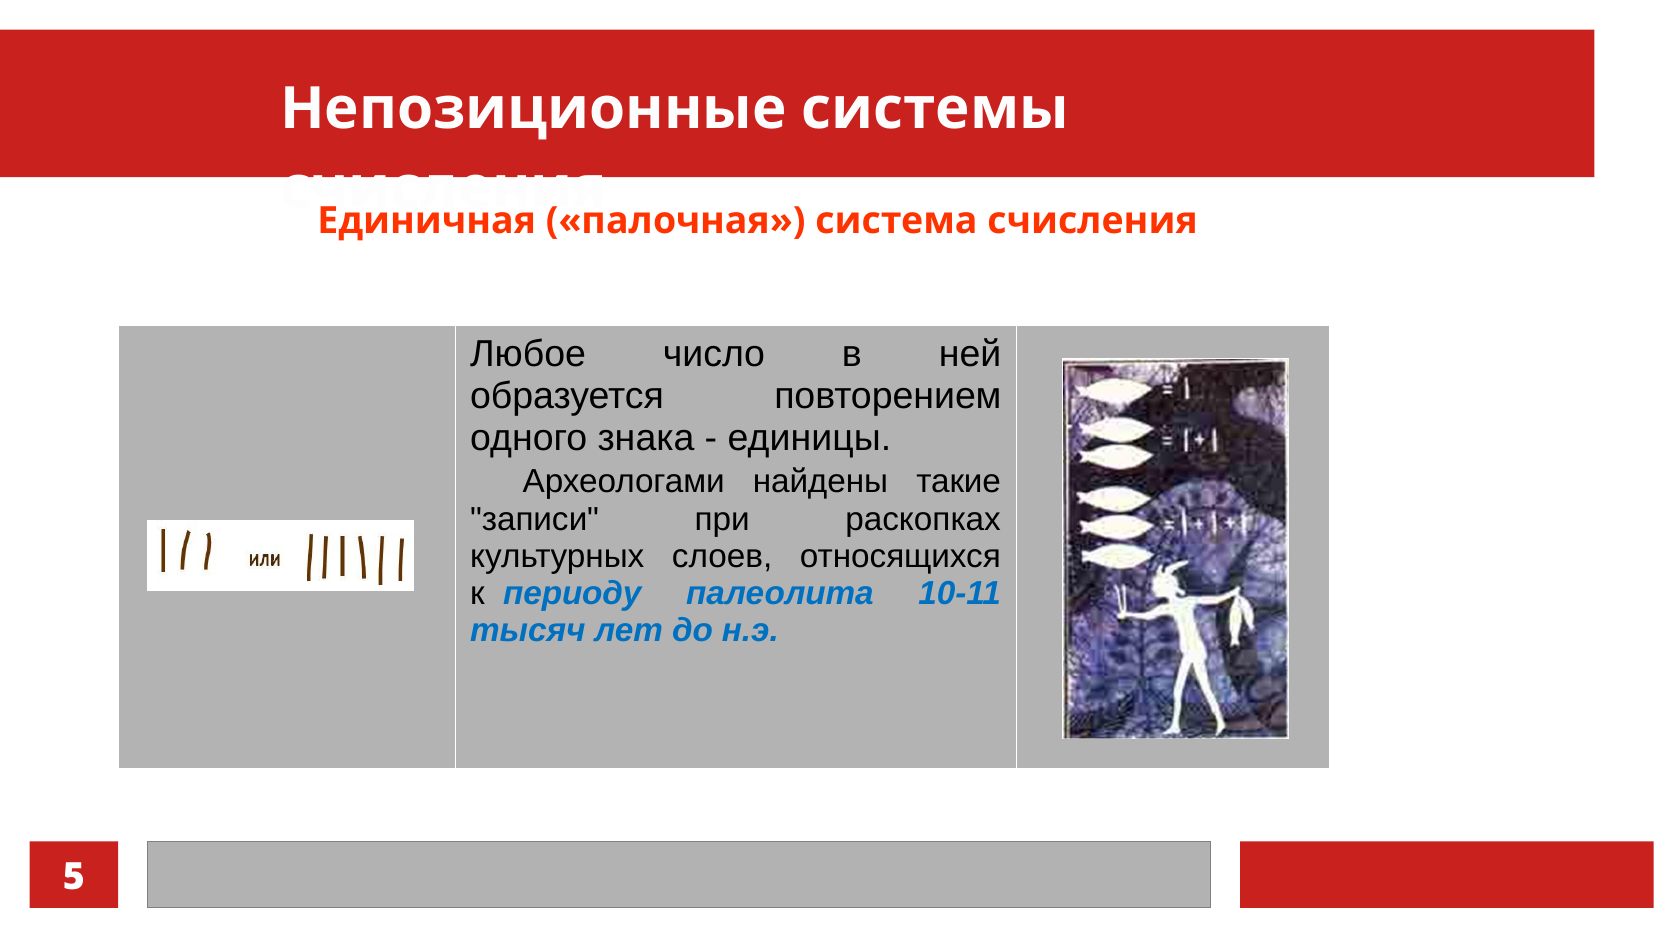

Непозиционные системы счисления
Единичная («палочная») система счисления
| | Любое число в ней образуется повторением одного знака - единицы.      Археологами найдены такие "записи" при раскопках культурных слоев, относящихся к  периоду палеолита 10-11 тысяч лет до н.э. | |
| --- | --- | --- |
5